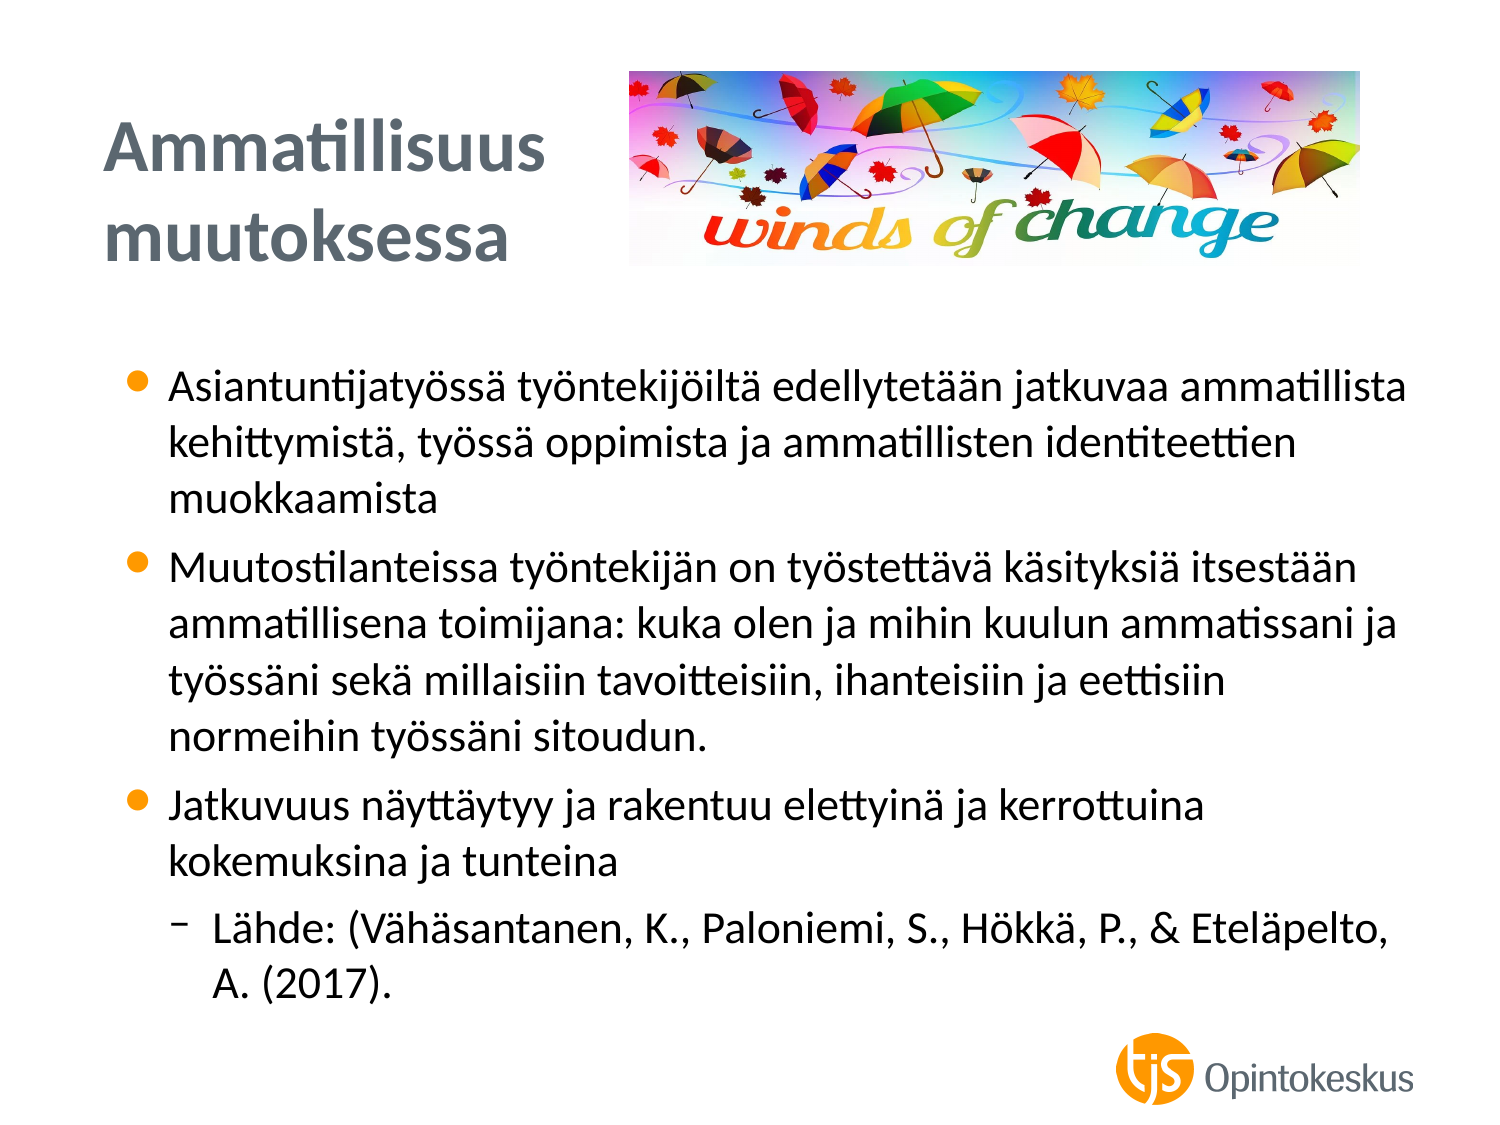

Ammatillisuus
muutoksessa
# Asiantuntijatyössä työntekijöiltä edellytetään jatkuvaa ammatillista kehittymistä, työssä oppimista ja ammatillisten identiteettien muokkaamista
Muutostilanteissa työntekijän on työstettävä käsityksiä itsestään ammatillisena toimijana: kuka olen ja mihin kuulun ammatissani ja työssäni sekä millaisiin tavoitteisiin, ihanteisiin ja eettisiin normeihin työssäni sitoudun.
Jatkuvuus näyttäytyy ja rakentuu elettyinä ja kerrottuina kokemuksina ja tunteina
Lähde: (Vähäsantanen, K., Paloniemi, S., Hökkä, P., & Eteläpelto, A. (2017).